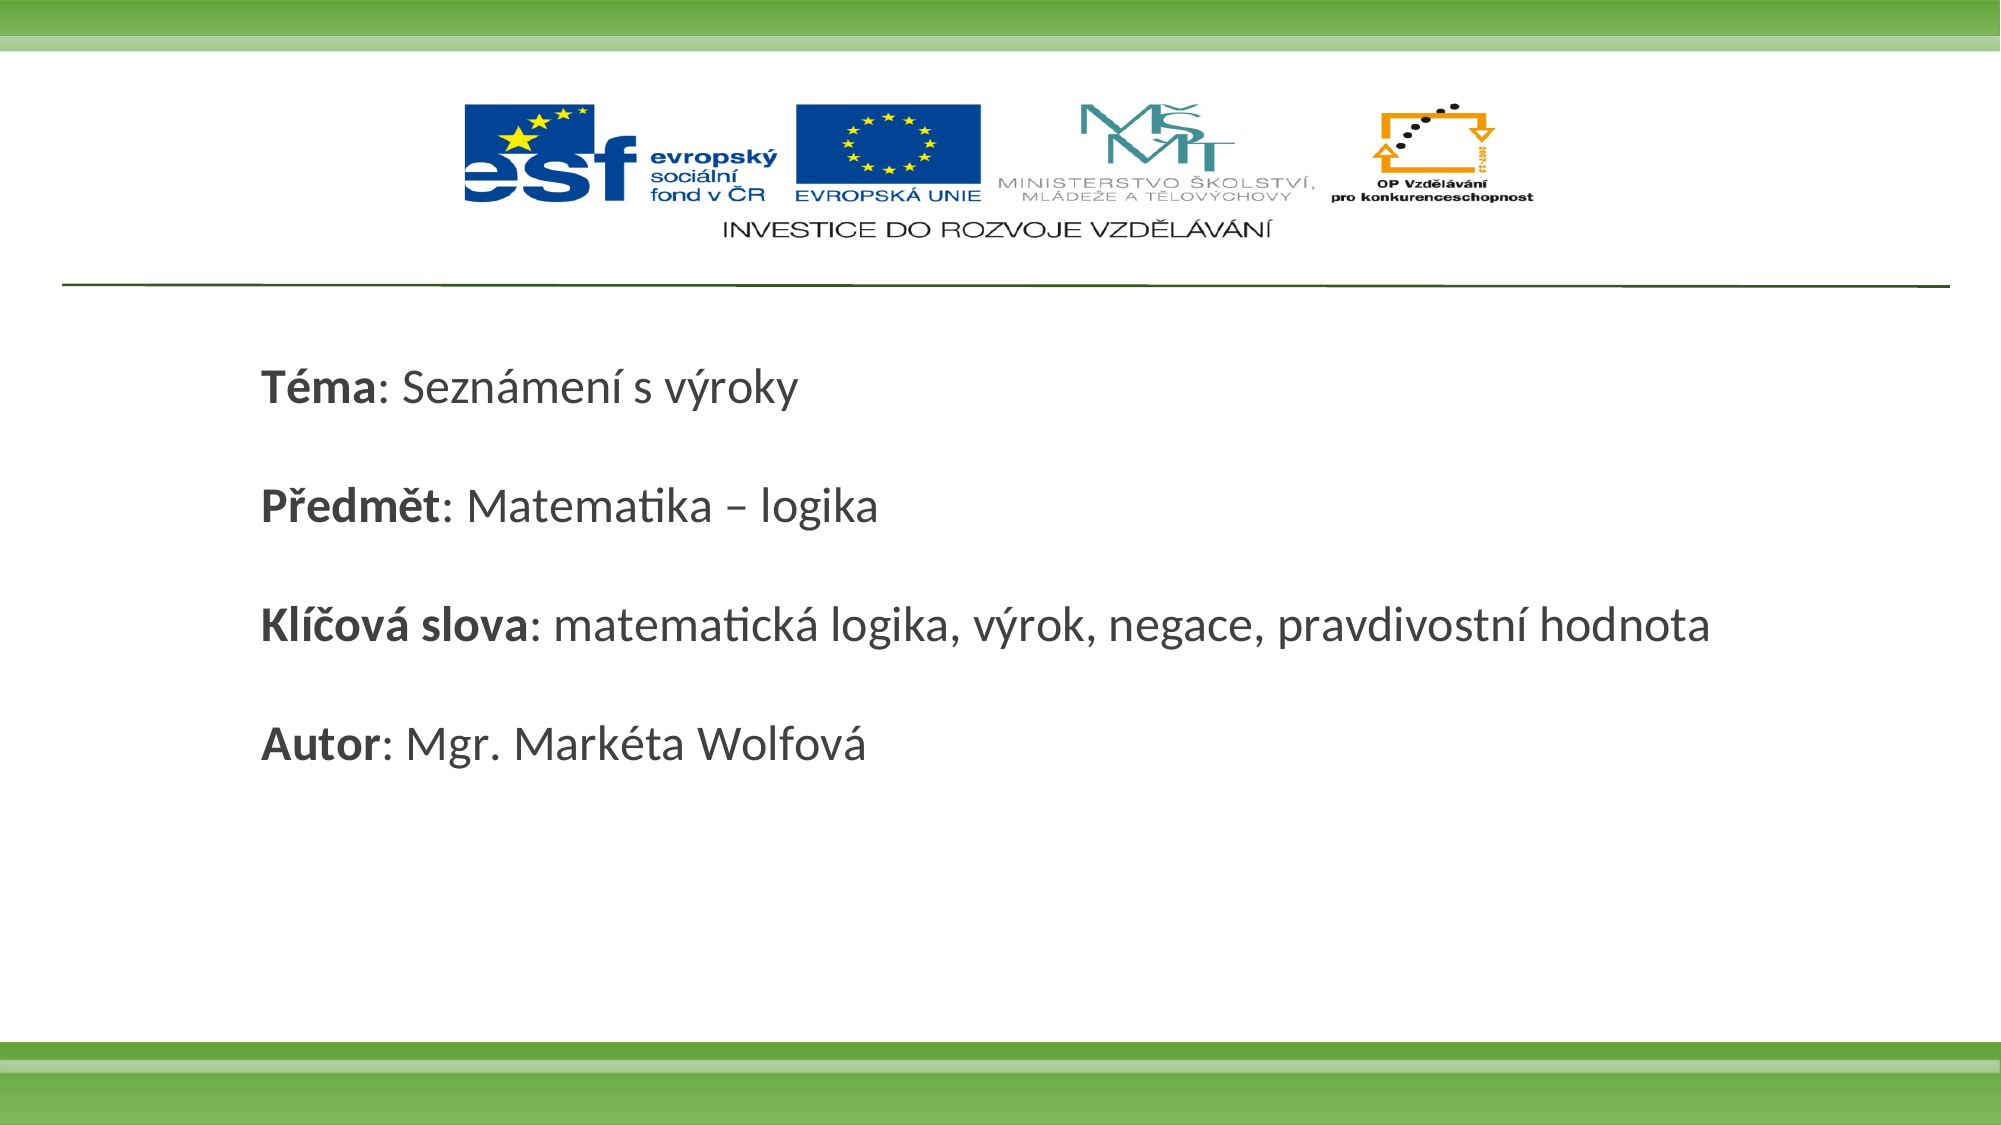

Téma: Seznámení s výroky
Předmět: Matematika – logika
Klíčová slova: matematická logika, výrok, negace, pravdivostní hodnota
Autor: Mgr. Markéta Wolfová